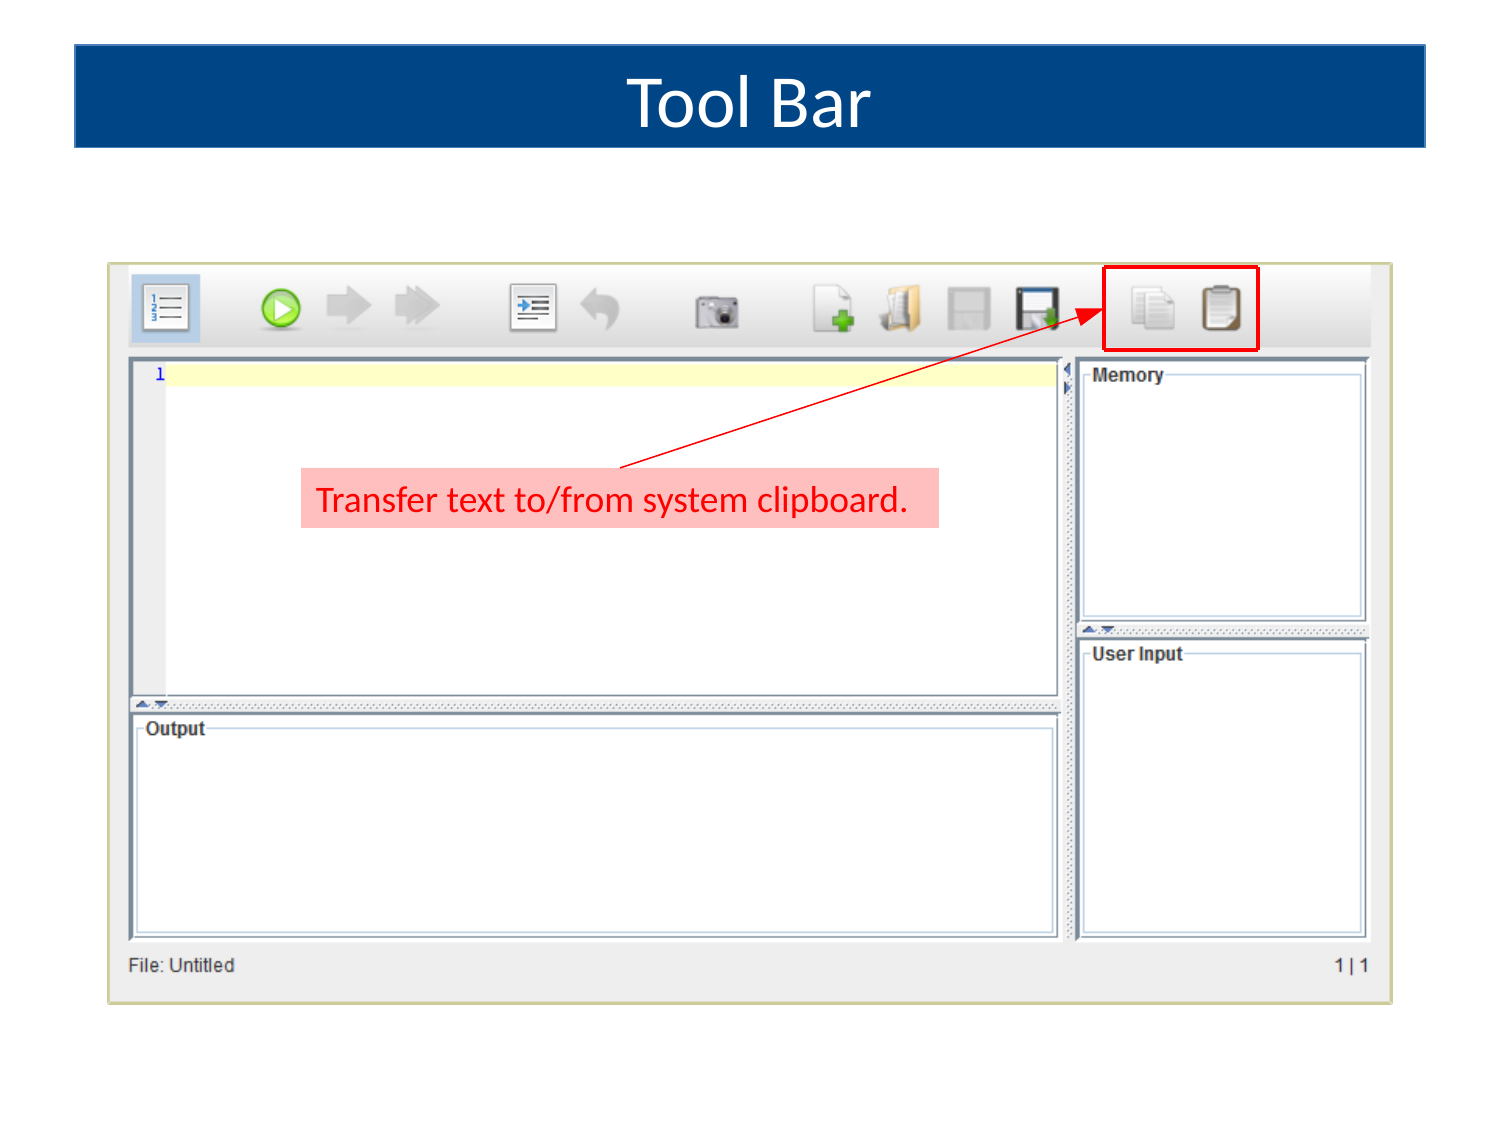

# Tool Bar
Transfer text to/from system clipboard.